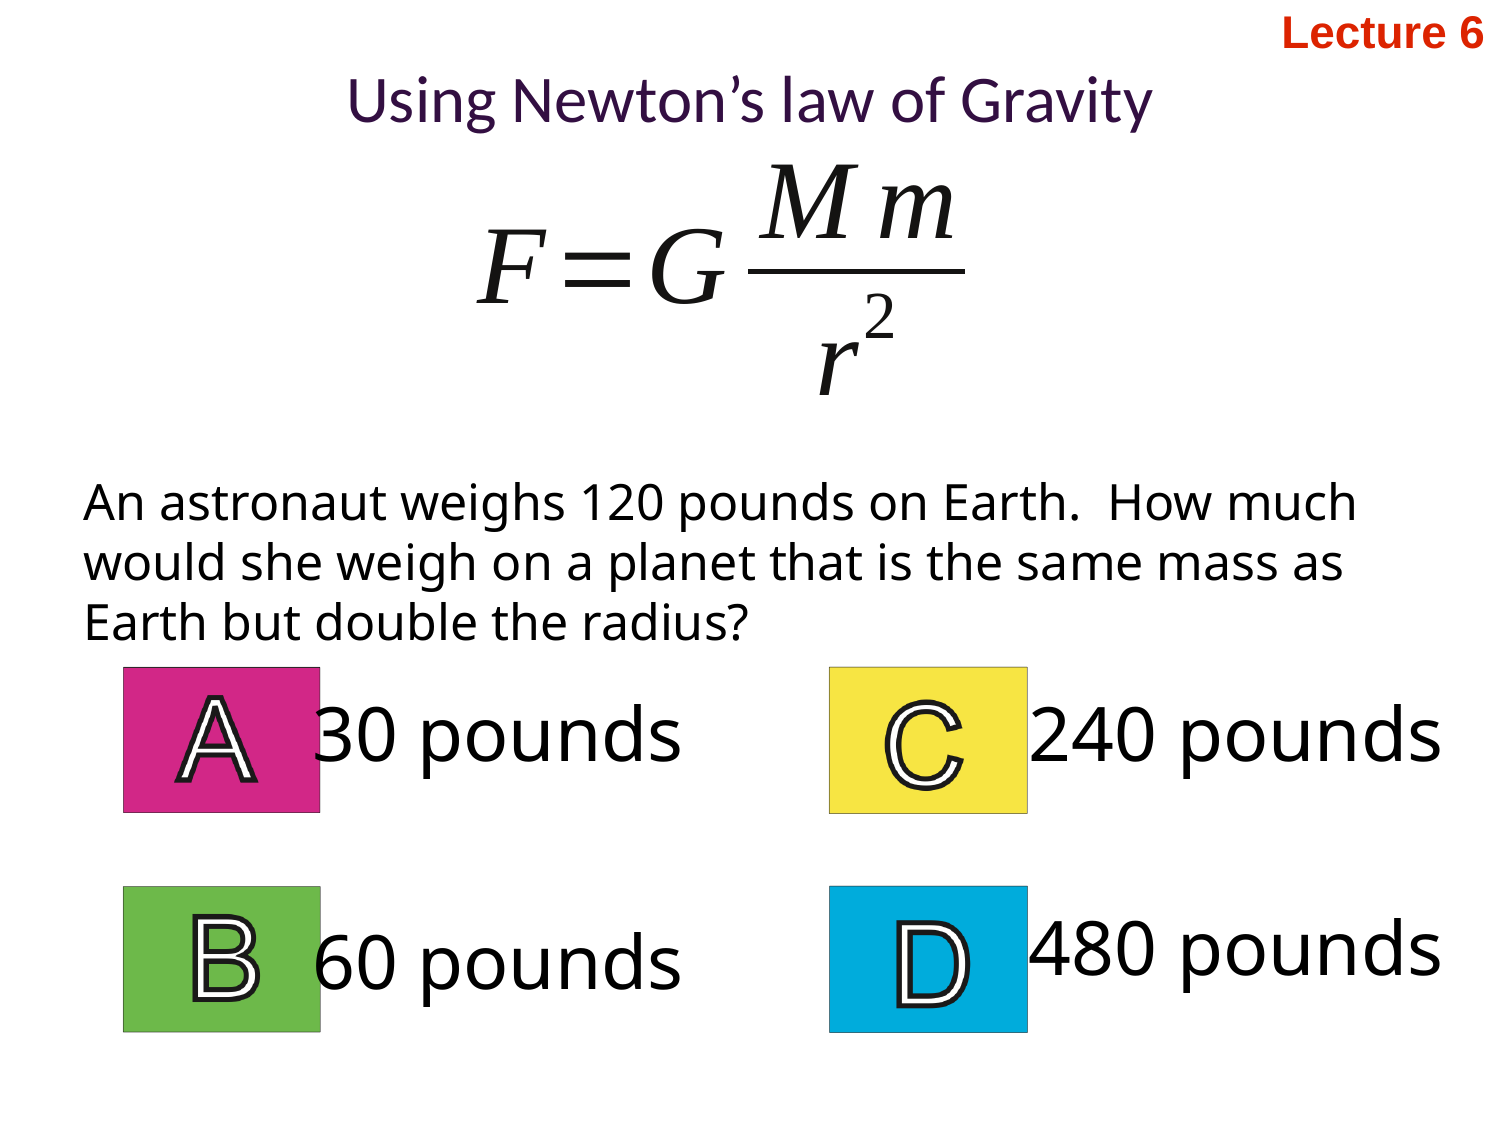

Lecture 6
Using Newton’s law of Gravity
An astronaut weighs 120 pounds on Earth. How much would she weigh on a planet that is the same mass as Earth but double the radius?
30 pounds
240 pounds
480 pounds
60 pounds